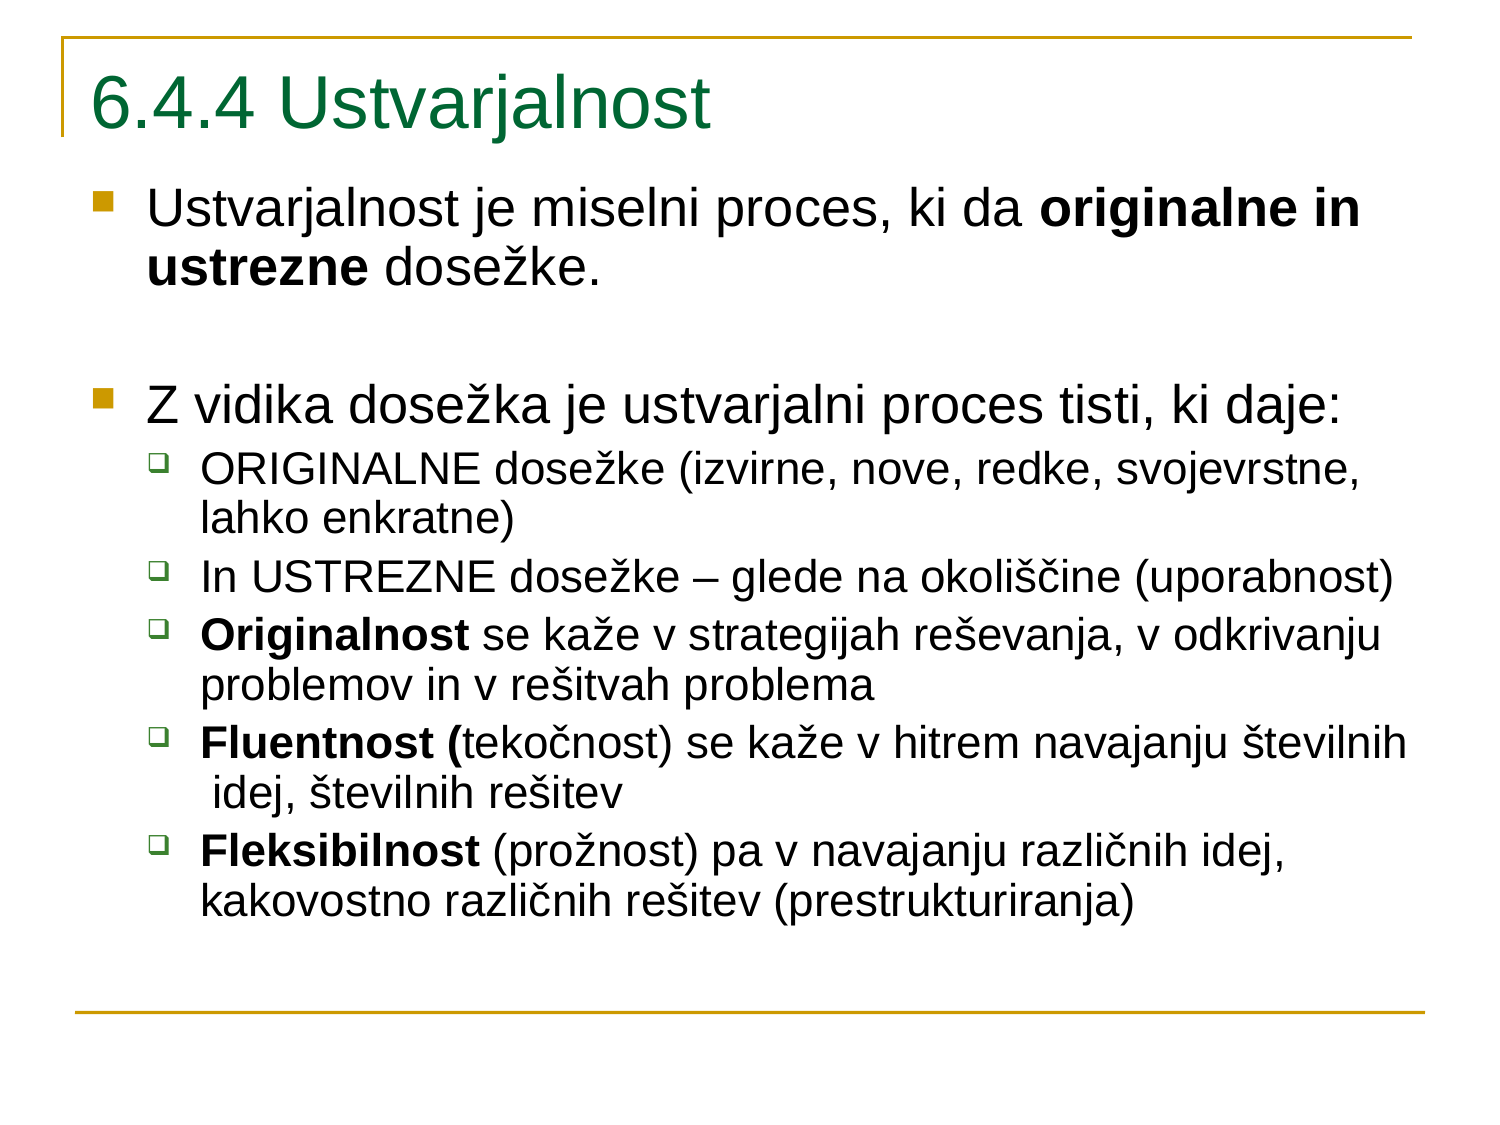

# 6.4.4 Ustvarjalnost
Ustvarjalnost je miselni proces, ki da originalne in ustrezne dosežke.
Z vidika dosežka je ustvarjalni proces tisti, ki daje:
ORIGINALNE dosežke (izvirne, nove, redke, svojevrstne, lahko enkratne)
In USTREZNE dosežke – glede na okoliščine (uporabnost)
Originalnost se kaže v strategijah reševanja, v odkrivanju problemov in v rešitvah problema
Fluentnost (tekočnost) se kaže v hitrem navajanju številnih idej, številnih rešitev
Fleksibilnost (prožnost) pa v navajanju različnih idej, kakovostno različnih rešitev (prestrukturiranja)